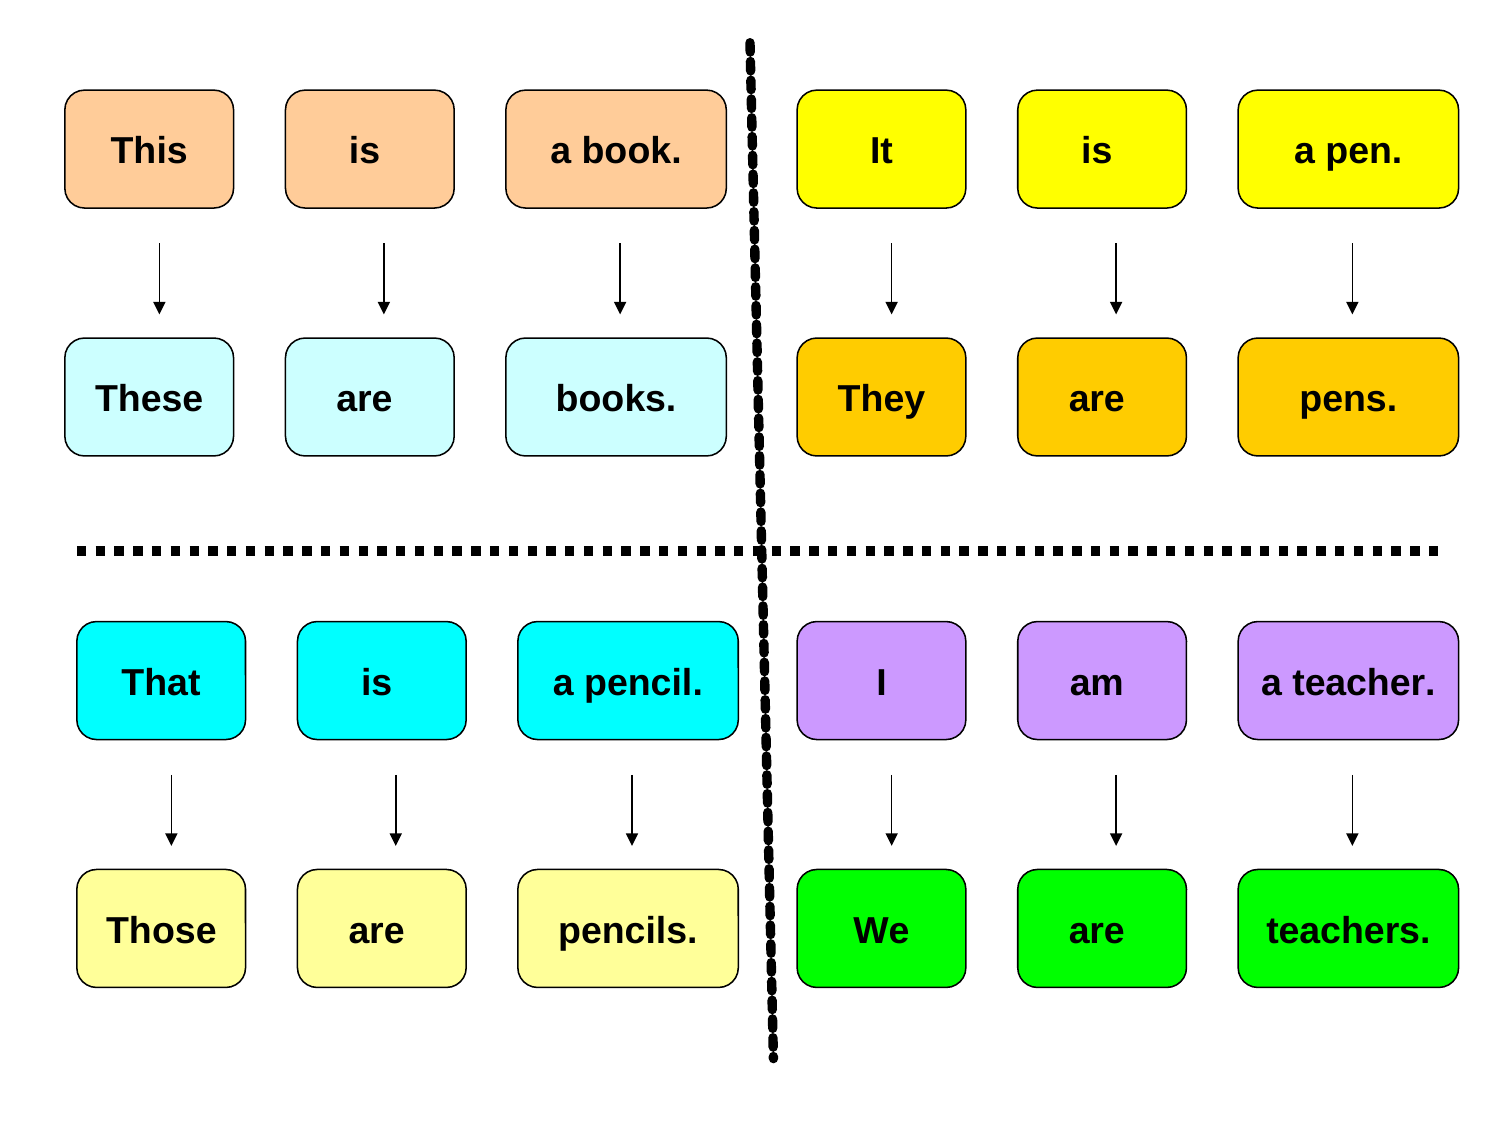

This
is
a book.
It
is
a pen.
These
are
books.
They
are
pens.
That
is
a pencil.
I
am
a teacher.
Those
are
pencils.
We
are
teachers.